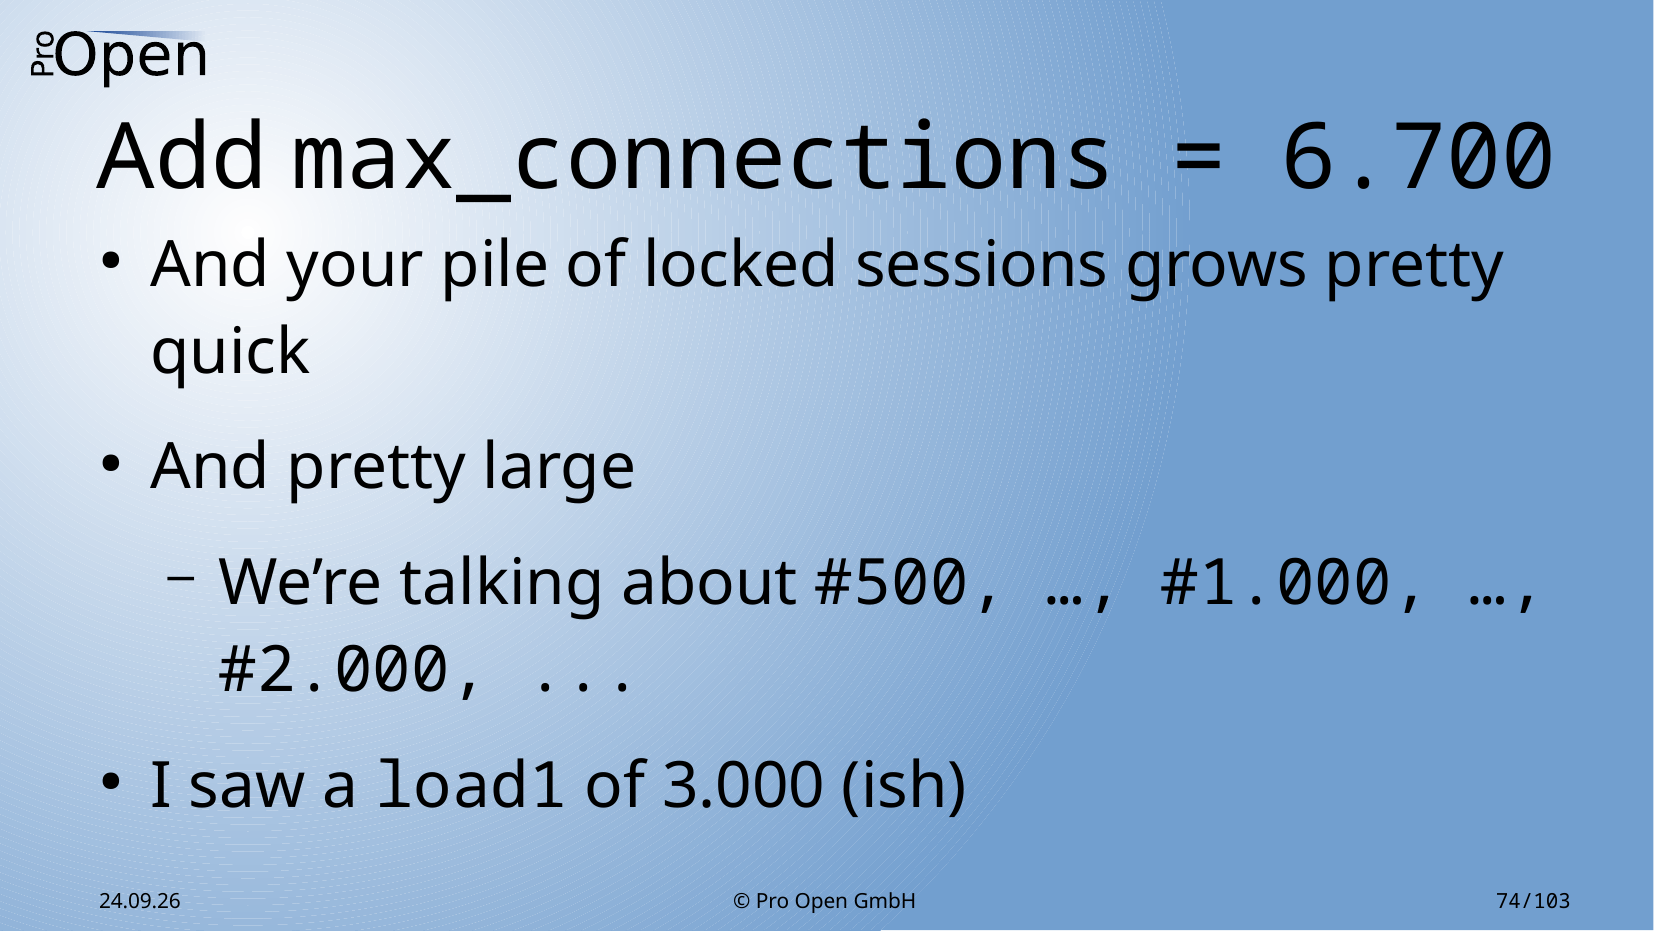

# Add max_connections = 6.700
And your pile of locked sessions grows pretty quick
And pretty large
We’re talking about #500, …, #1.000, …, #2.000, ...
I saw a load1 of 3.000 (ish)
© Pro Open GmbH
74